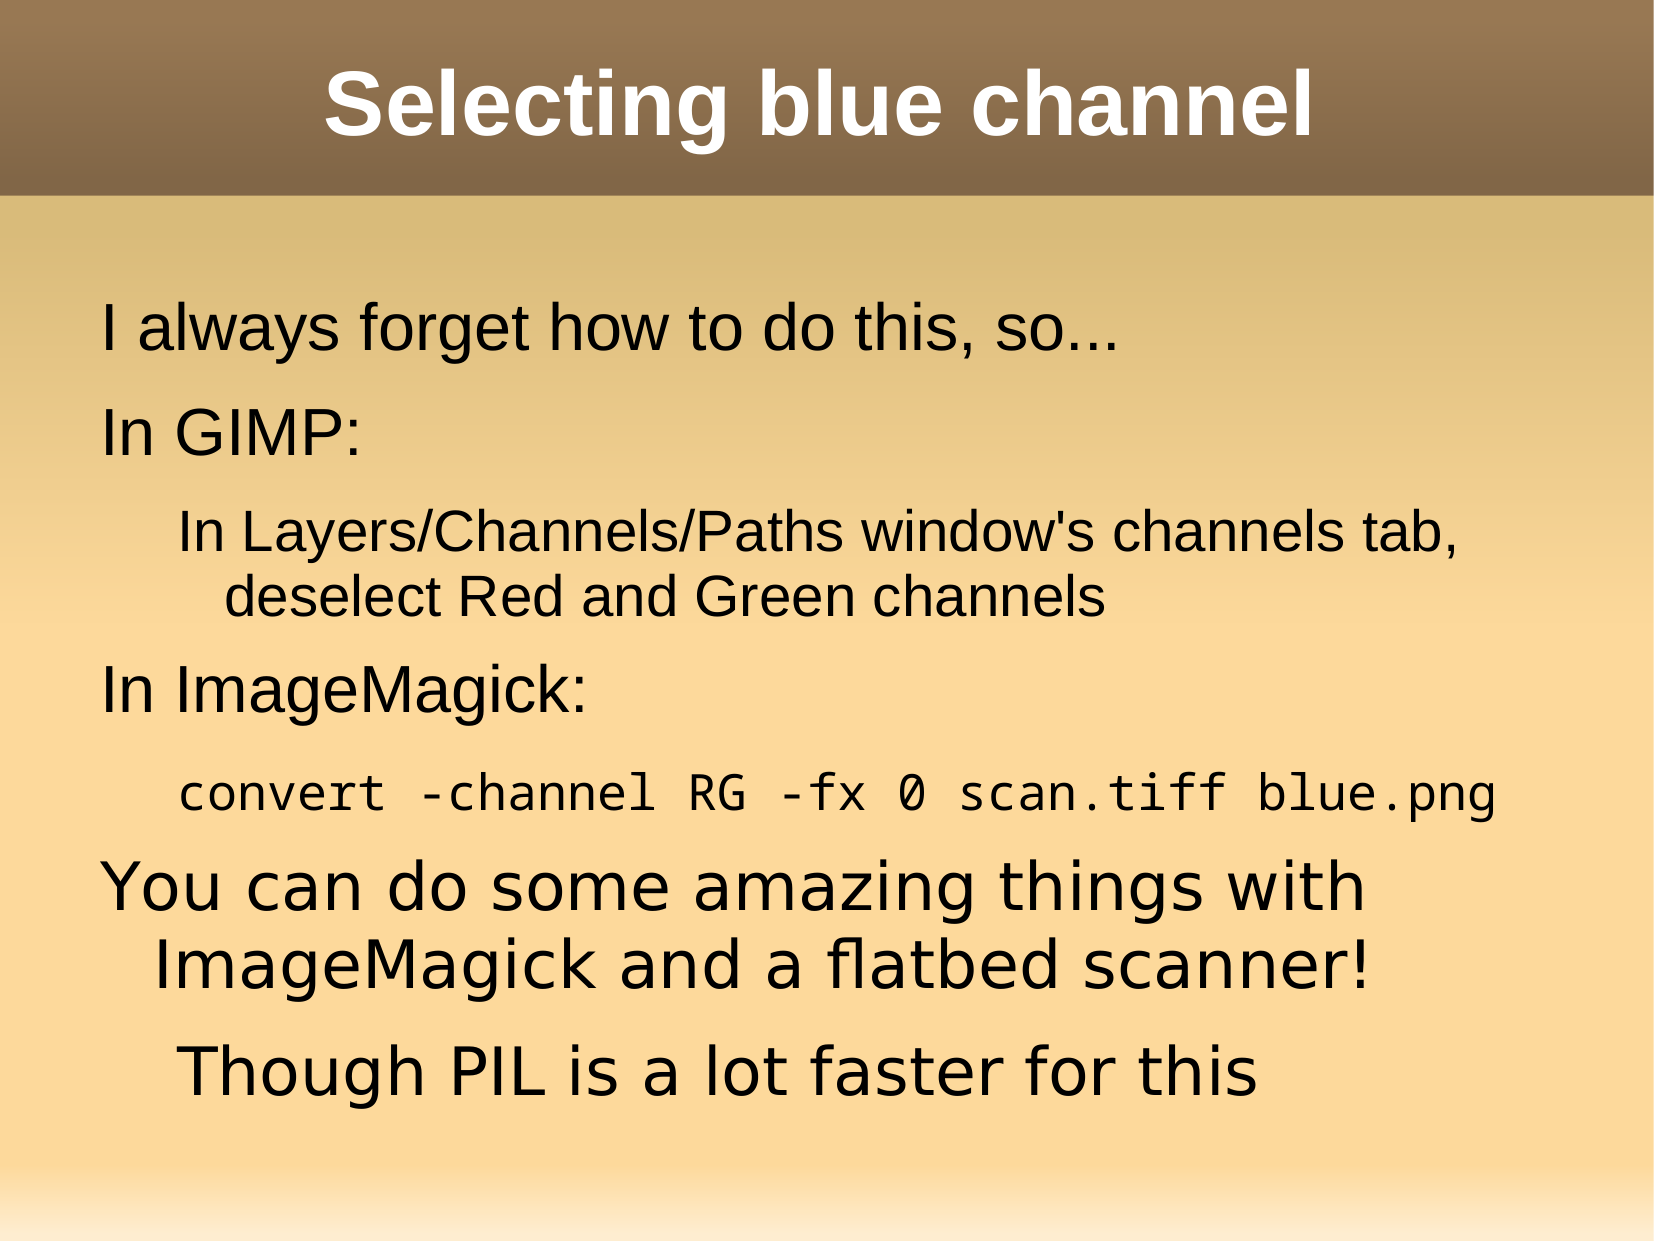

# Selecting blue channel
I always forget how to do this, so...
In GIMP:
In Layers/Channels/Paths window's channels tab, deselect Red and Green channels
In ImageMagick:
convert -channel RG -fx 0 scan.tiff blue.png
You can do some amazing things with ImageMagick and a flatbed scanner!
Though PIL is a lot faster for this